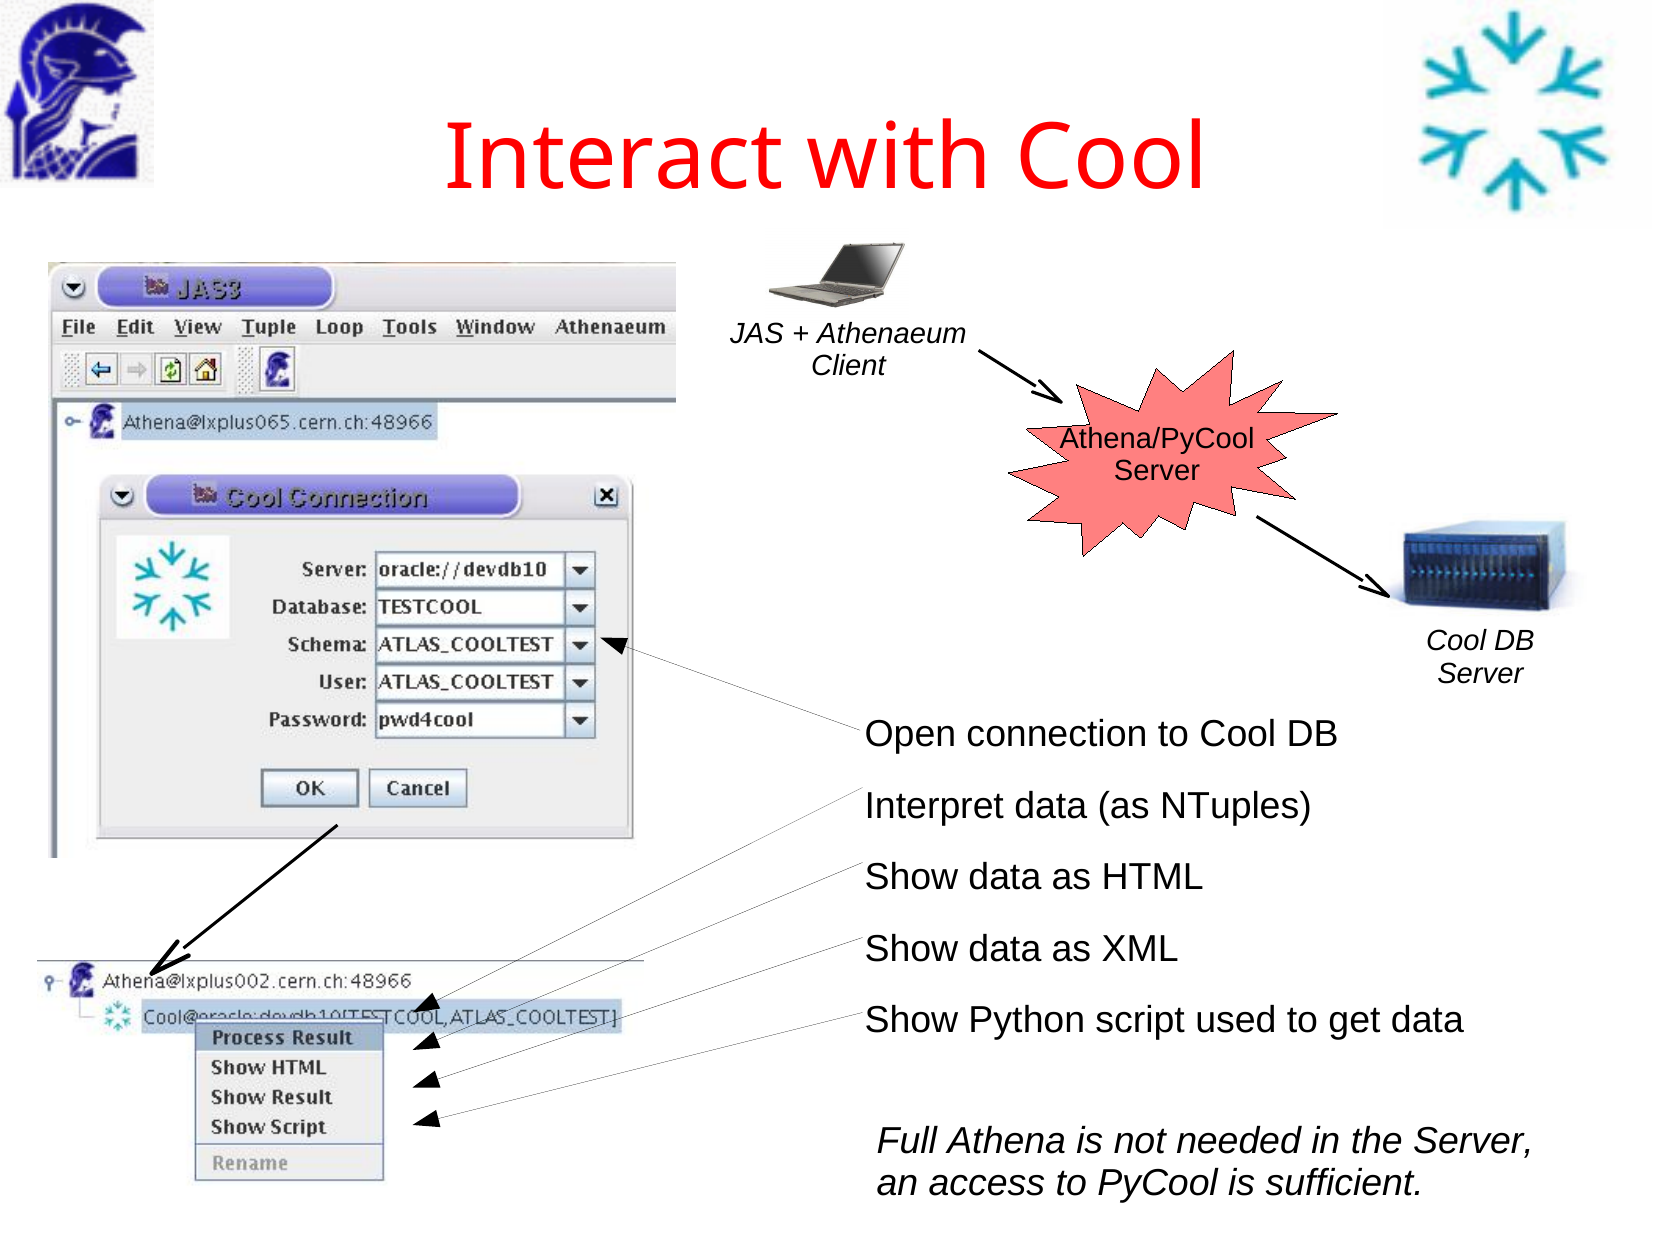

# Interact with Cool
JAS + Athenaeum
Client
Athena/PyCool
Server
Cool DB
Server
Open connection to Cool DB
Interpret data (as NTuples)
Show data as HTML
Show data as XML
Show Python script used to get data
Full Athena is not needed in the Server,
an access to PyCool is sufficient.